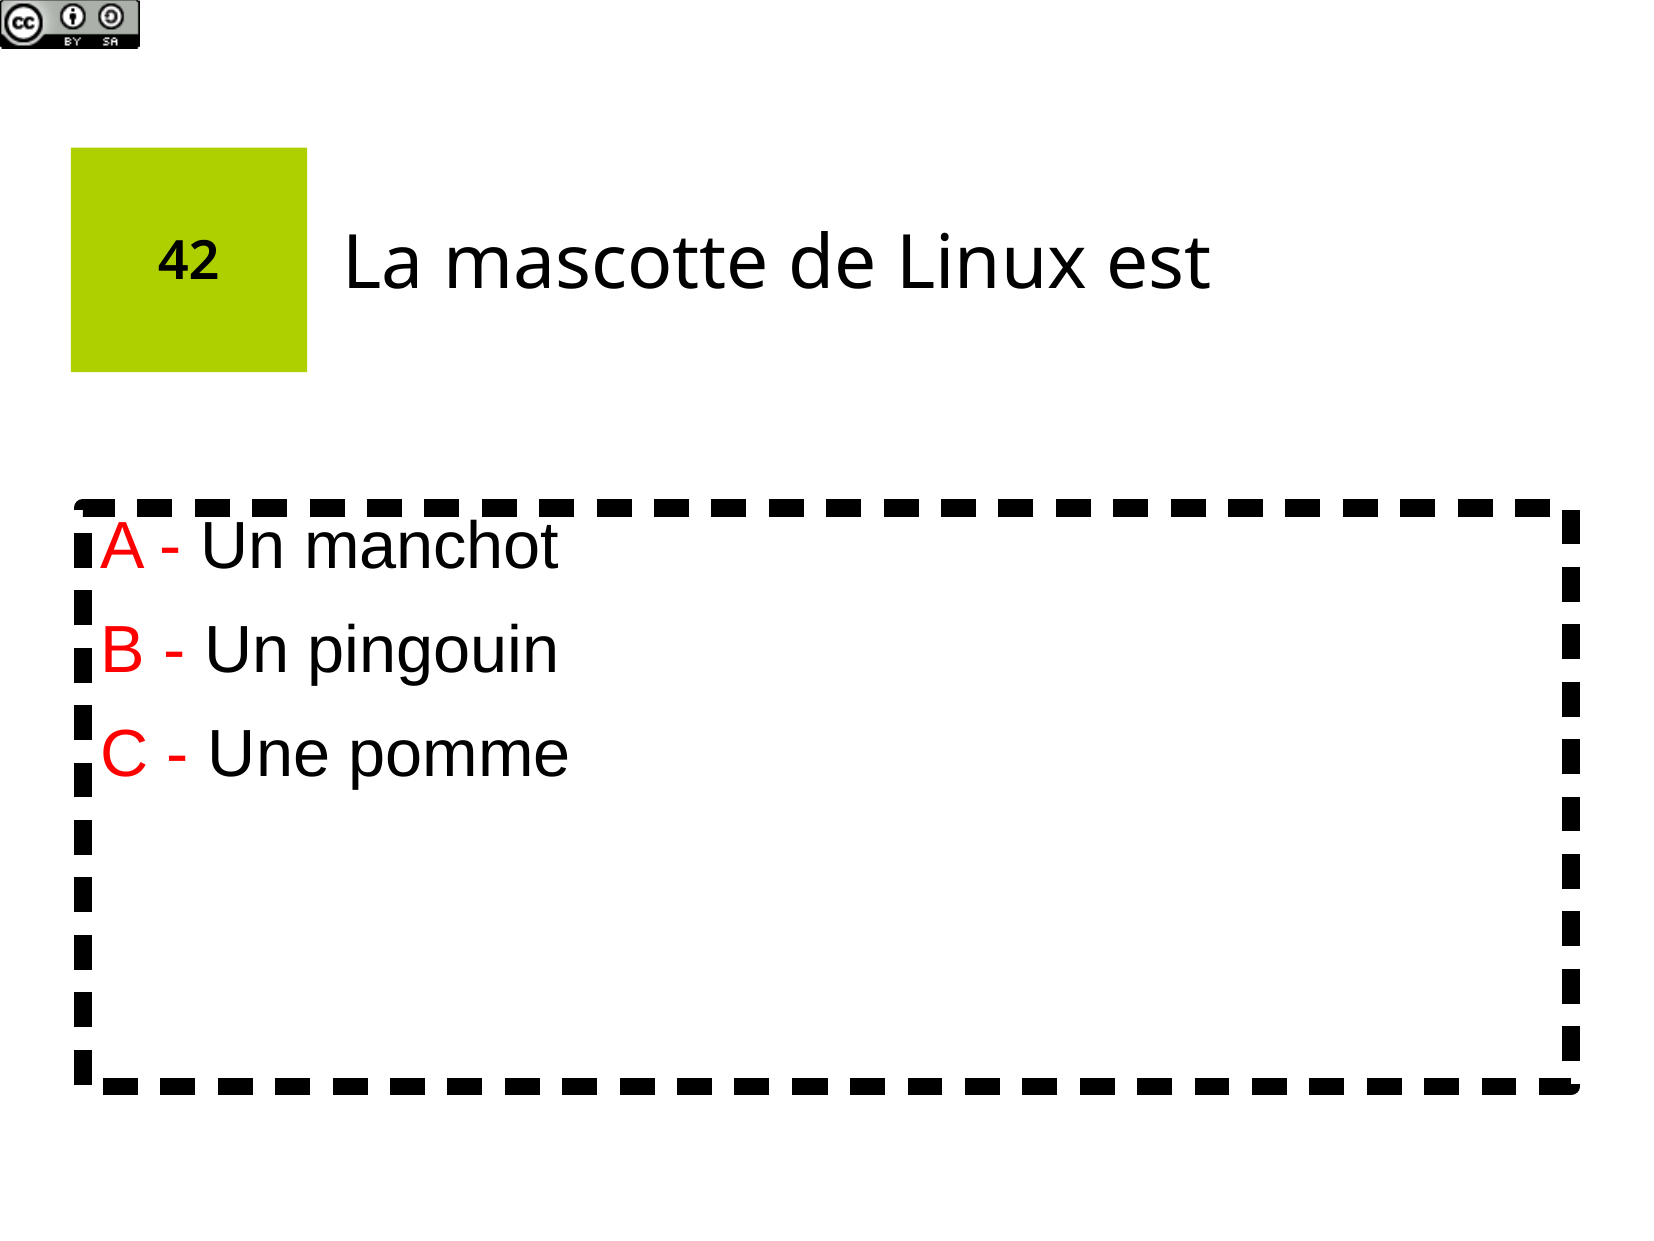

# La mascotte de Linux est
42
Un manchot
Un pingouin
Une pomme